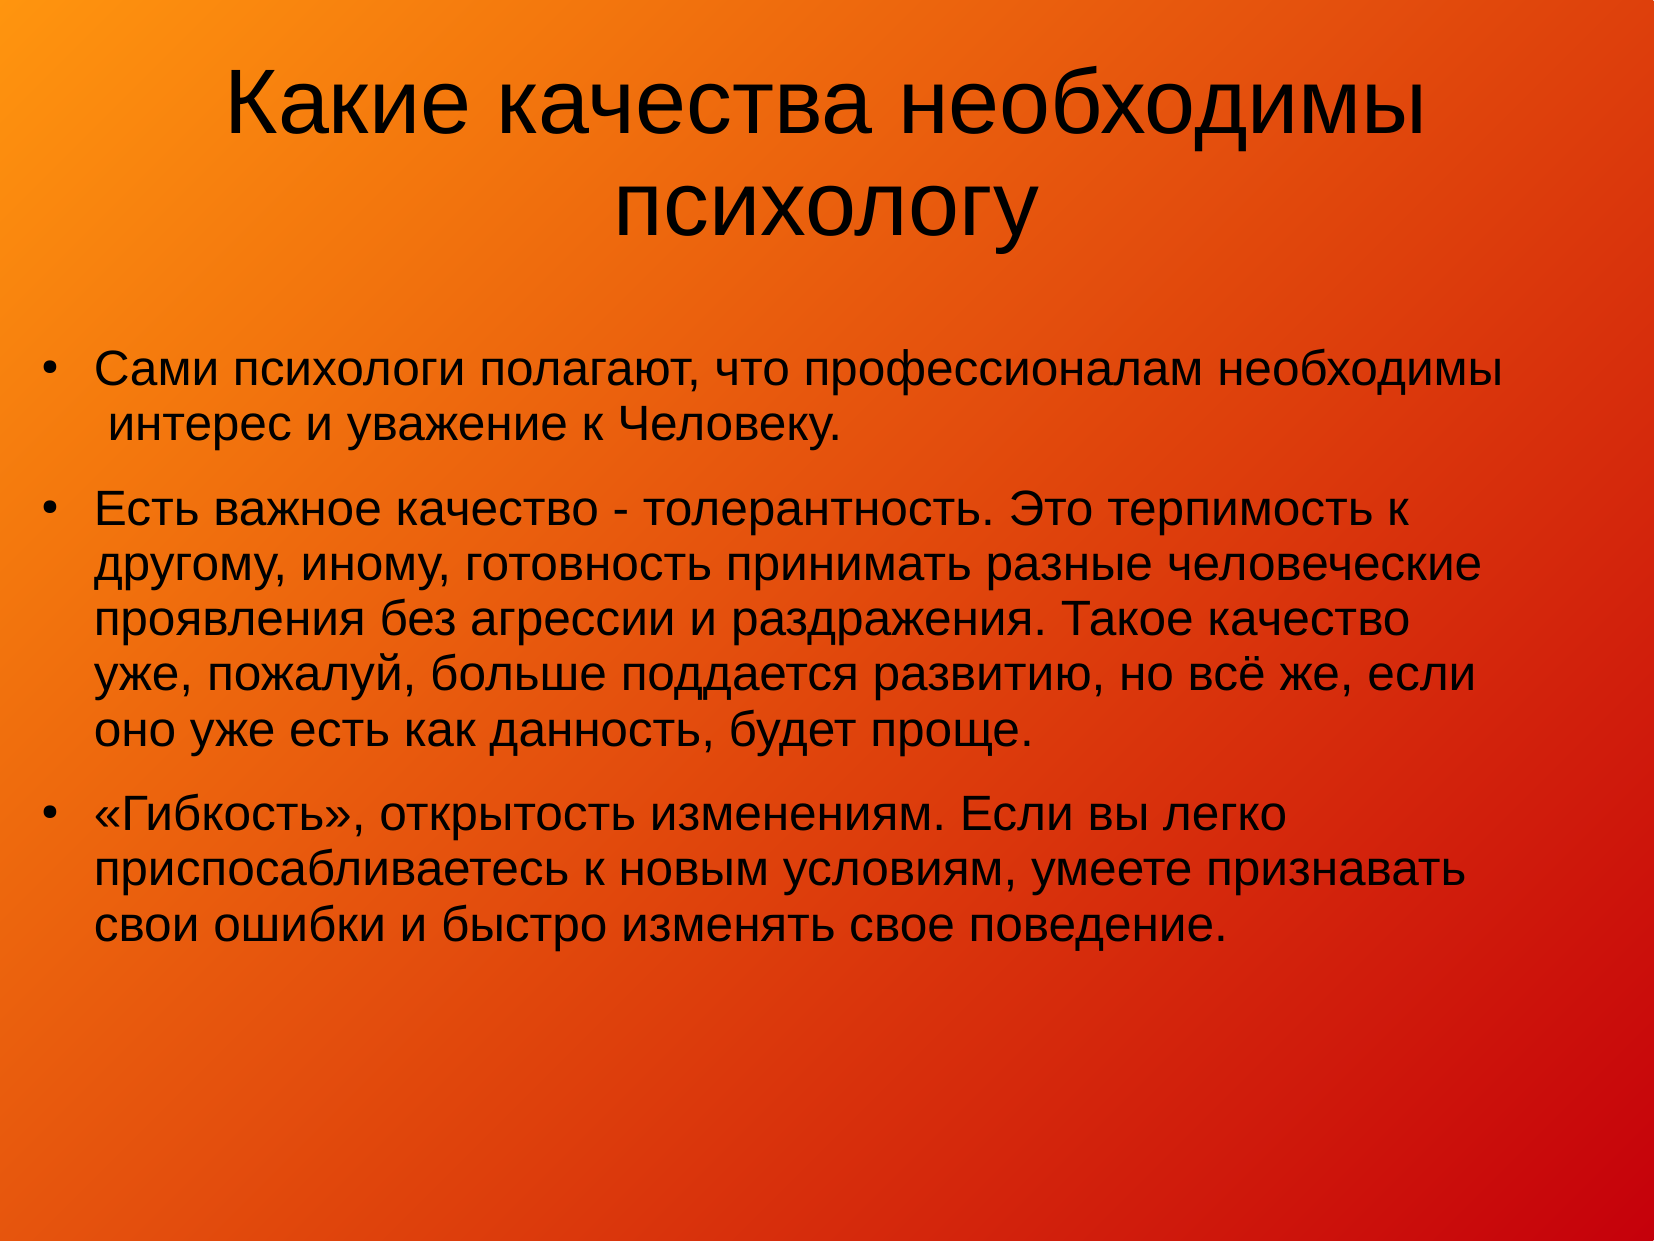

# Какие качества необходимы психологу
Сами психологи полагают, что профессионалам необходимы интерес и уважение к Человеку.
Есть важное качество - толерантность. Это терпимость к другому, иному, готовность принимать разные человеческие проявления без агрессии и раздражения. Такое качество уже, пожалуй, больше поддается развитию, но всё же, если оно уже есть как данность, будет проще.
«Гибкость», открытость изменениям. Если вы легко приспосабливаетесь к новым условиям, умеете признавать свои ошибки и быстро изменять свое поведение.